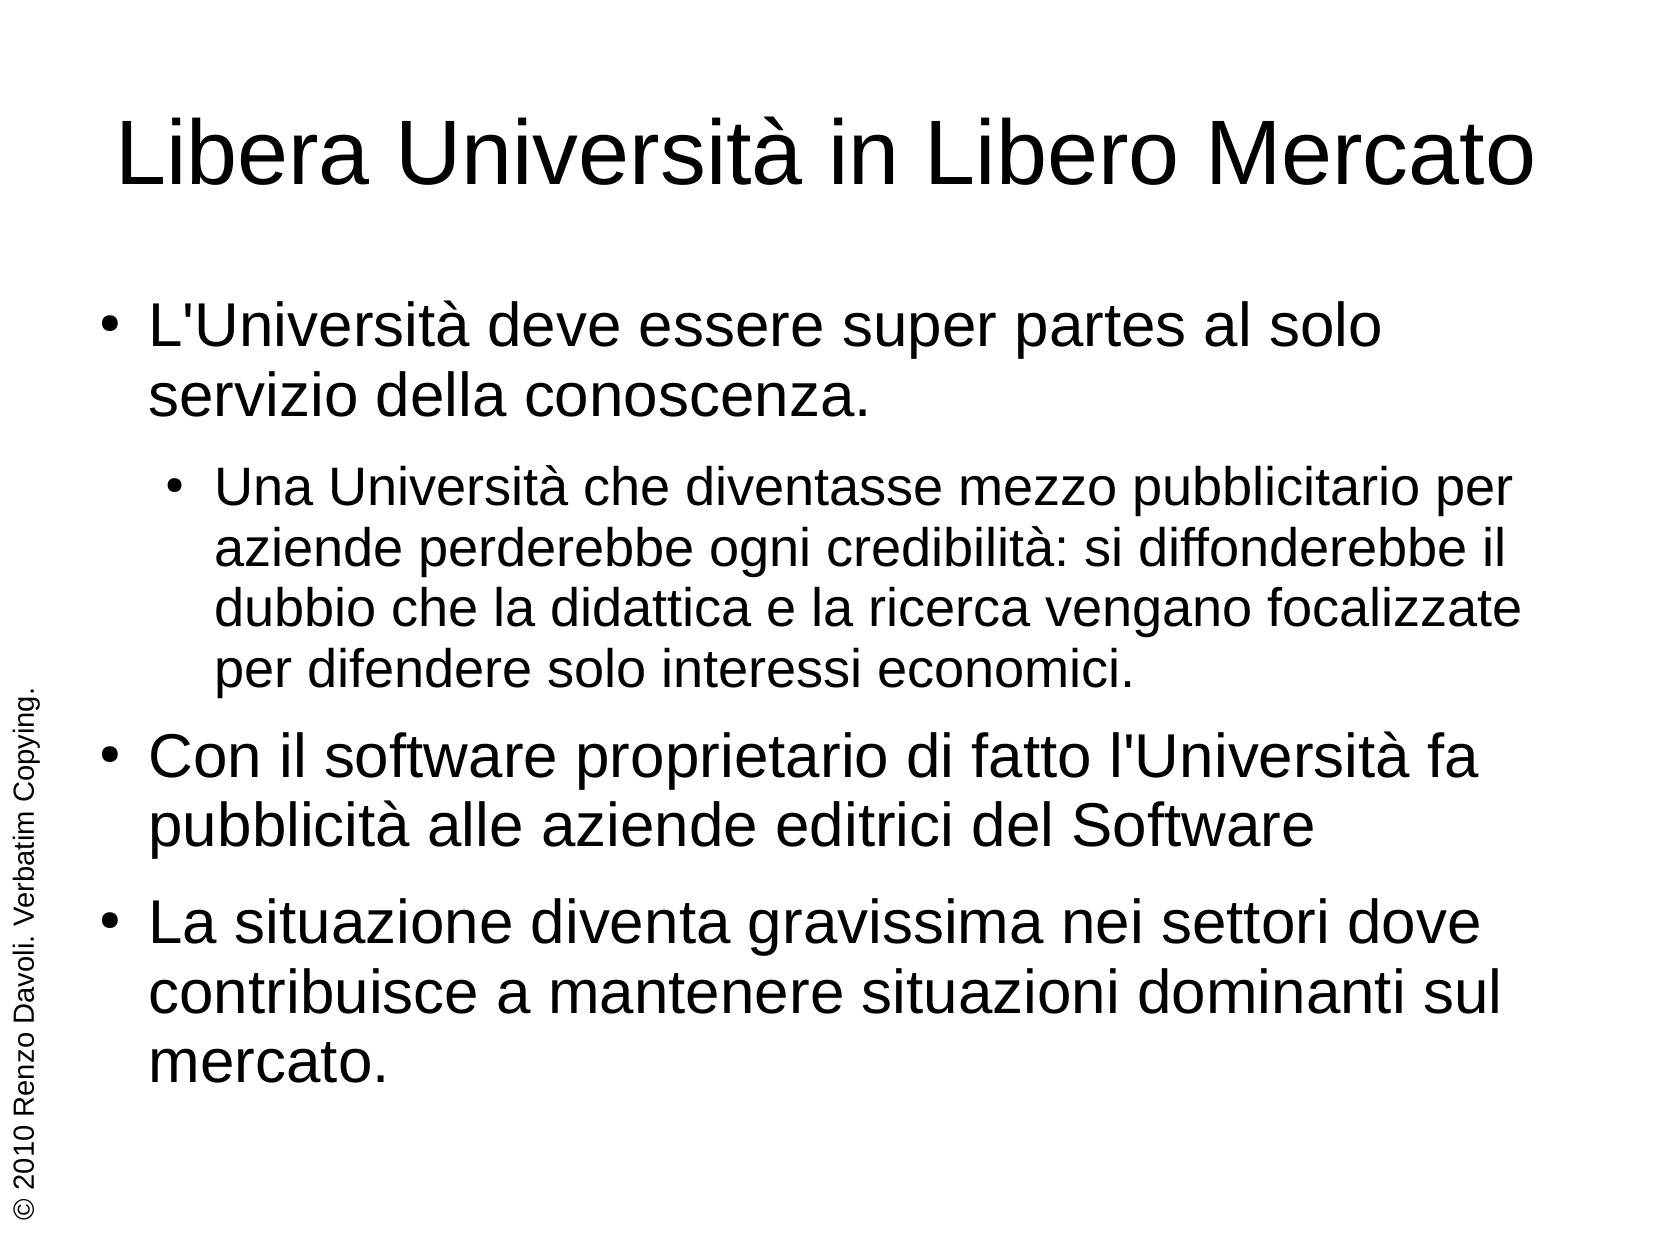

# Libera Università in Libero Mercato
L'Università deve essere super partes al solo servizio della conoscenza.
Una Università che diventasse mezzo pubblicitario per aziende perderebbe ogni credibilità: si diffonderebbe il dubbio che la didattica e la ricerca vengano focalizzate per difendere solo interessi economici.
Con il software proprietario di fatto l'Università fa pubblicità alle aziende editrici del Software
La situazione diventa gravissima nei settori dove contribuisce a mantenere situazioni dominanti sul mercato.